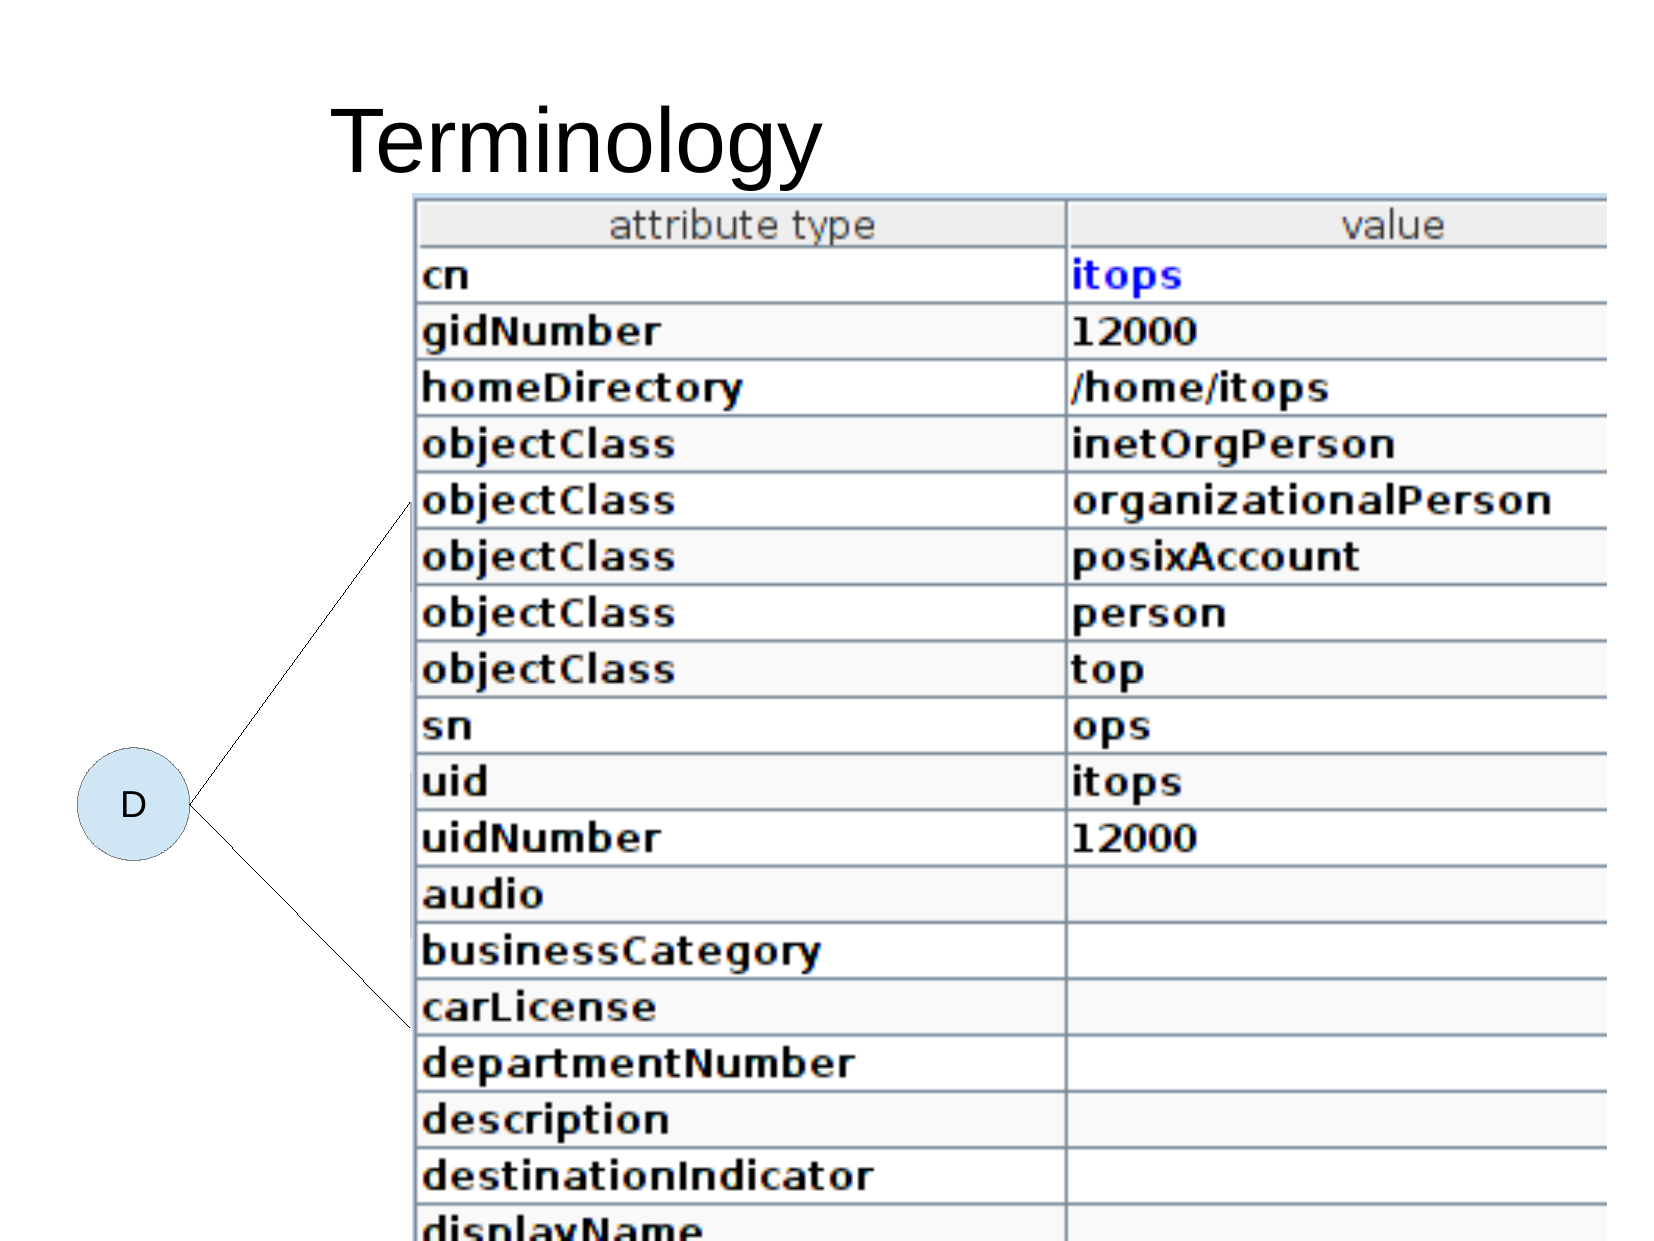

# Terminology
| Entry | |
| --- | --- |
| Attribute Name | Attribute Value |
| Attribute Name | Attribute Value |
| ObjectClass | Object Class Name |
| …... | …... |
D